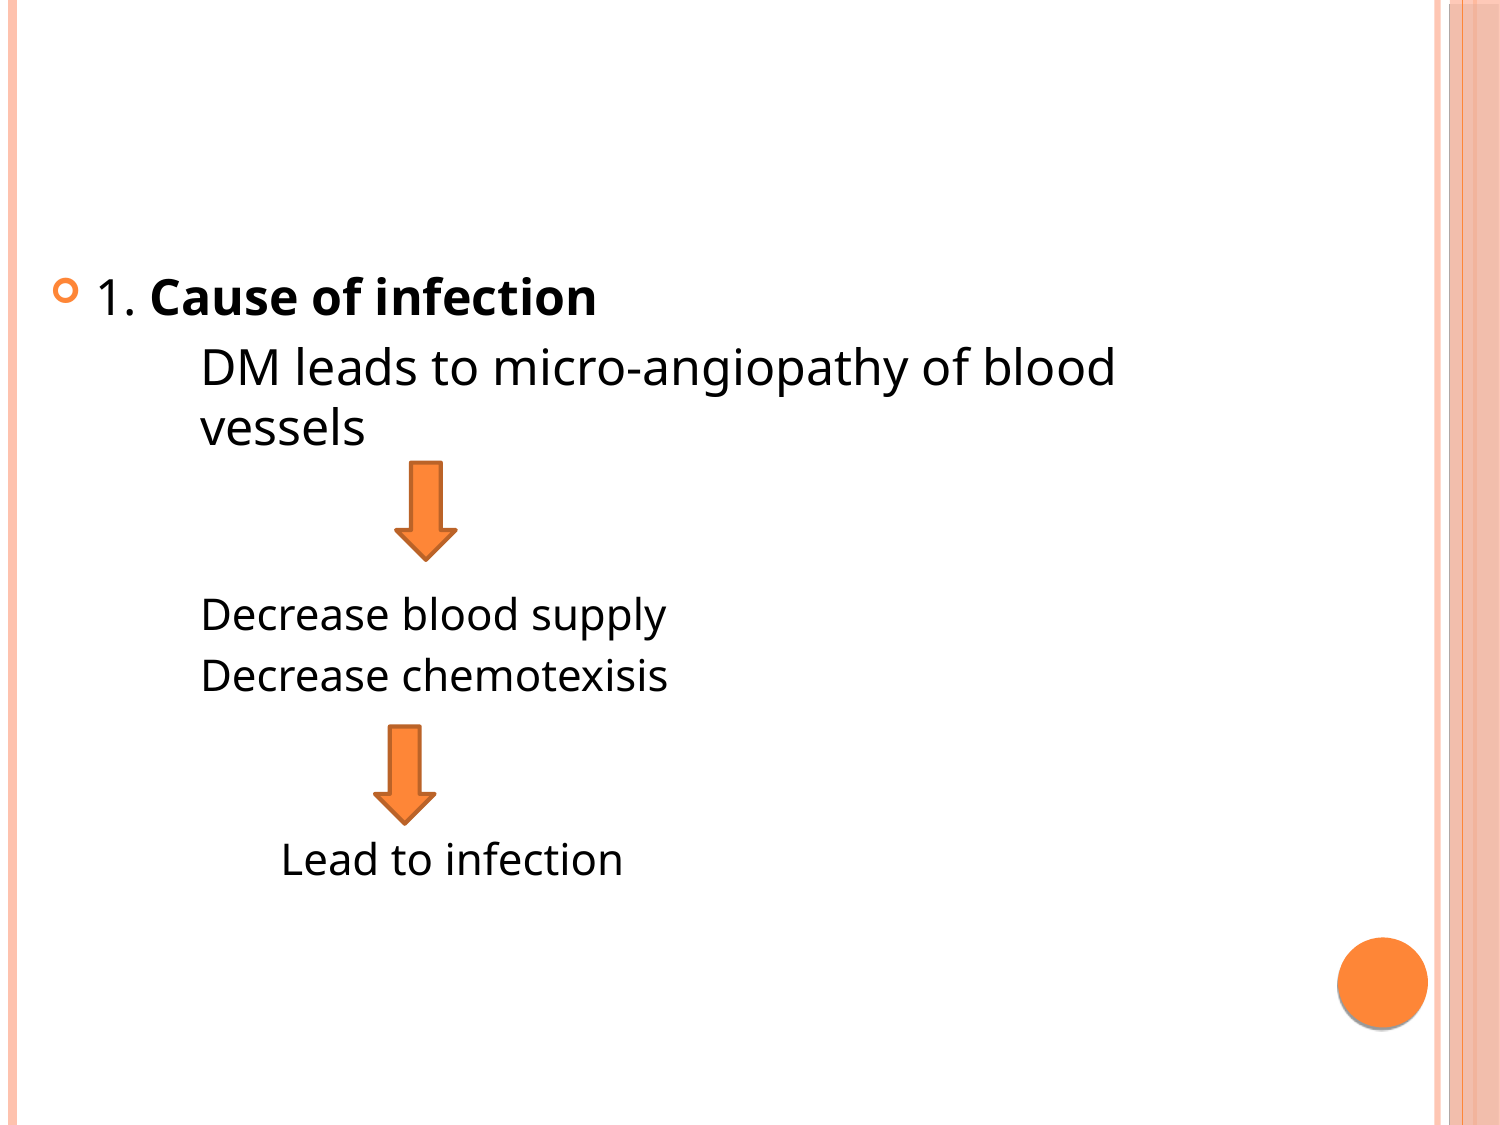

# 1. Cause of infection
DM leads to micro-angiopathy of blood vessels
	Decrease blood supply
	Decrease chemotexisis
	 Lead to infection